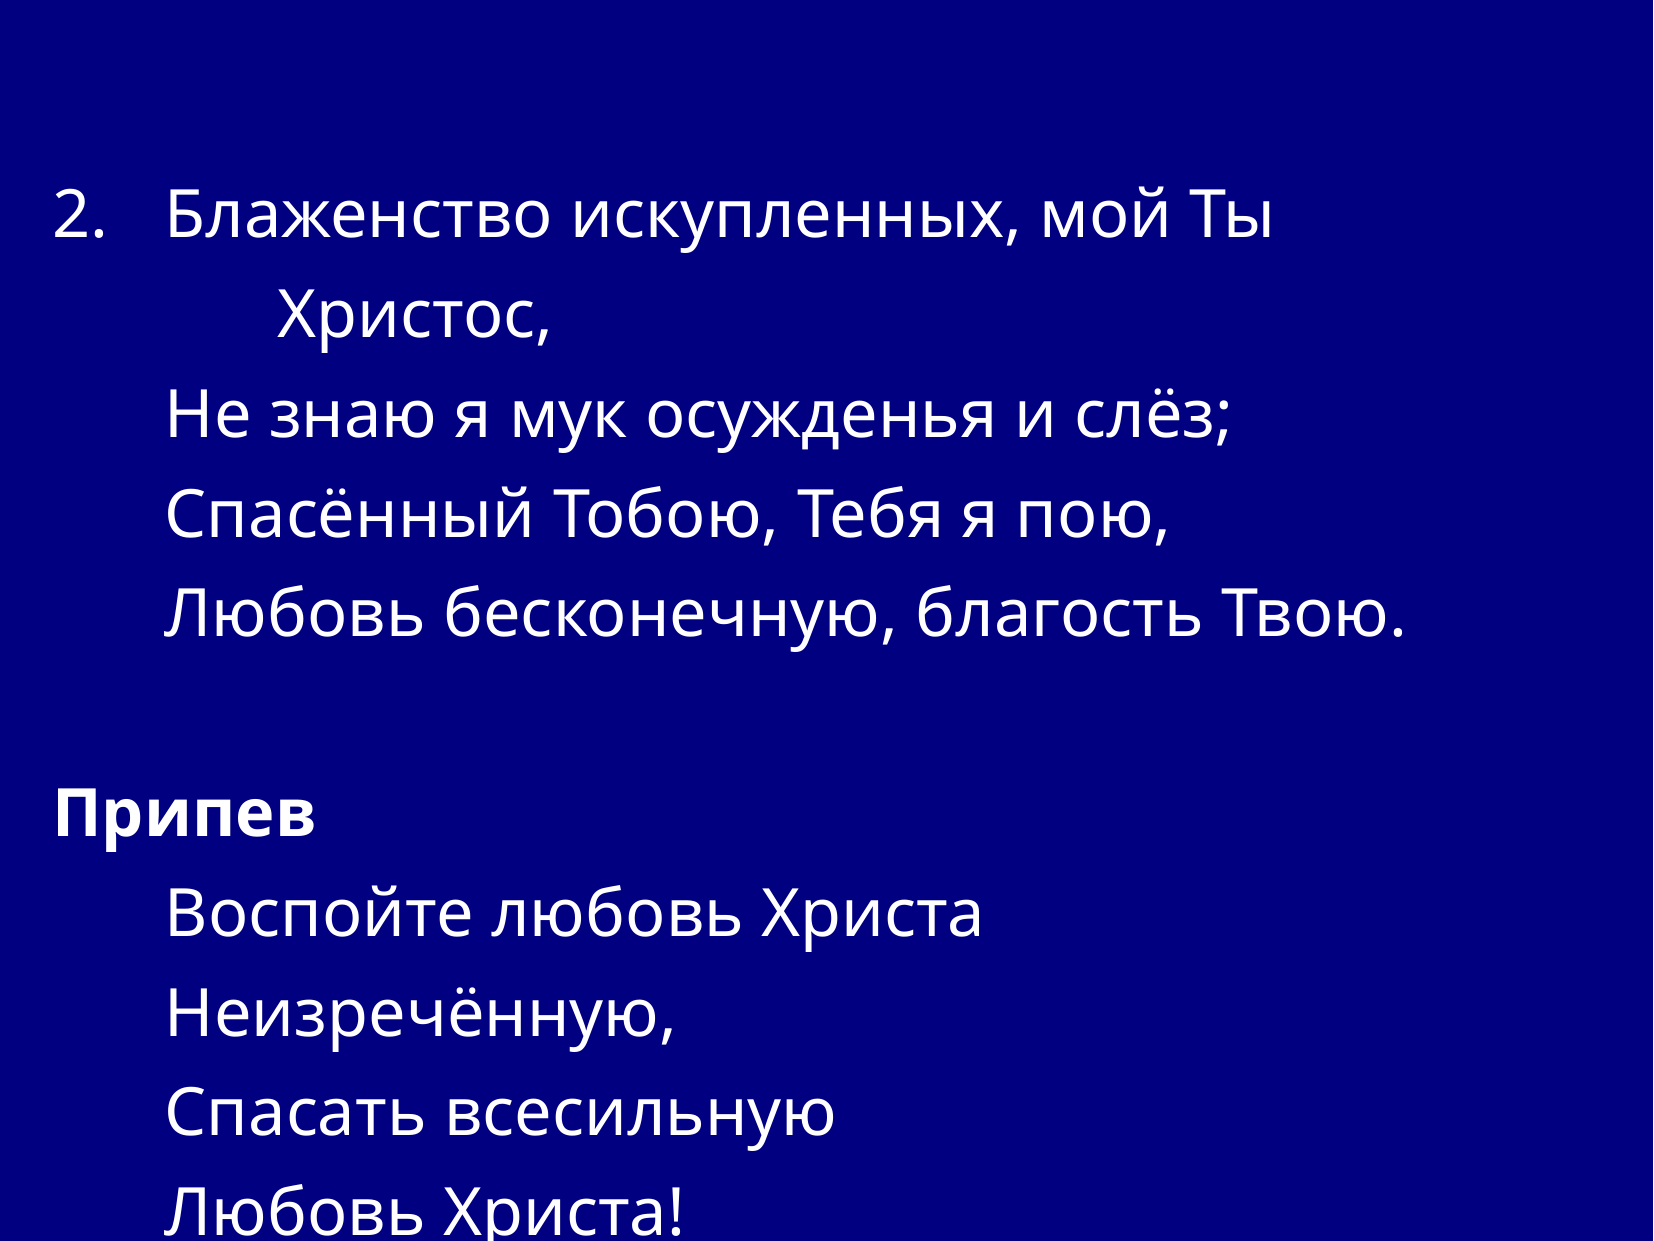

2.	Блаженство искупленных, мой Ты
		Христос,
	Не знаю я мук осужденья и слёз;
	Спасённый Тобою, Тебя я пою,
	Любовь бесконечную, благость Твою.
Припев
	Воспойте любовь Христа
	Неизречённую,
	Спасать всесильную
	Любовь Христа!